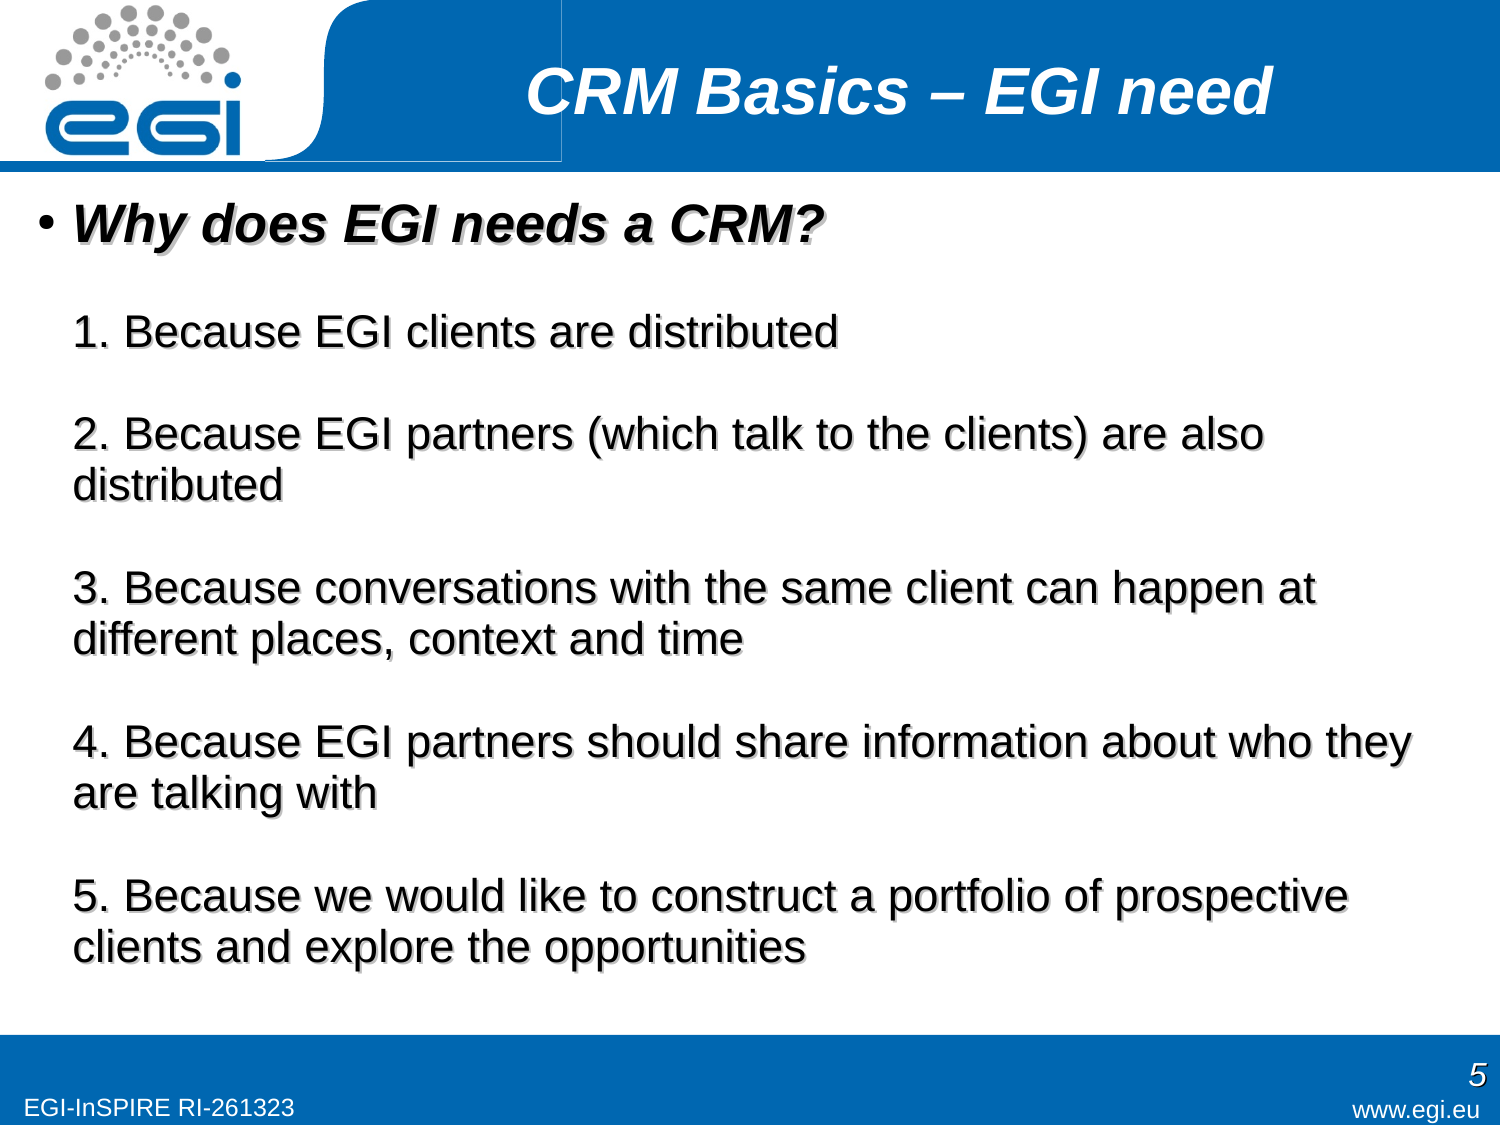

CRM Basics – EGI need
Why does EGI needs a CRM?
1. Because EGI clients are distributed
2. Because EGI partners (which talk to the clients) are also distributed
3. Because conversations with the same client can happen at different places, context and time
4. Because EGI partners should share information about who they are talking with
5. Because we would like to construct a portfolio of prospective clients and explore the opportunities
5